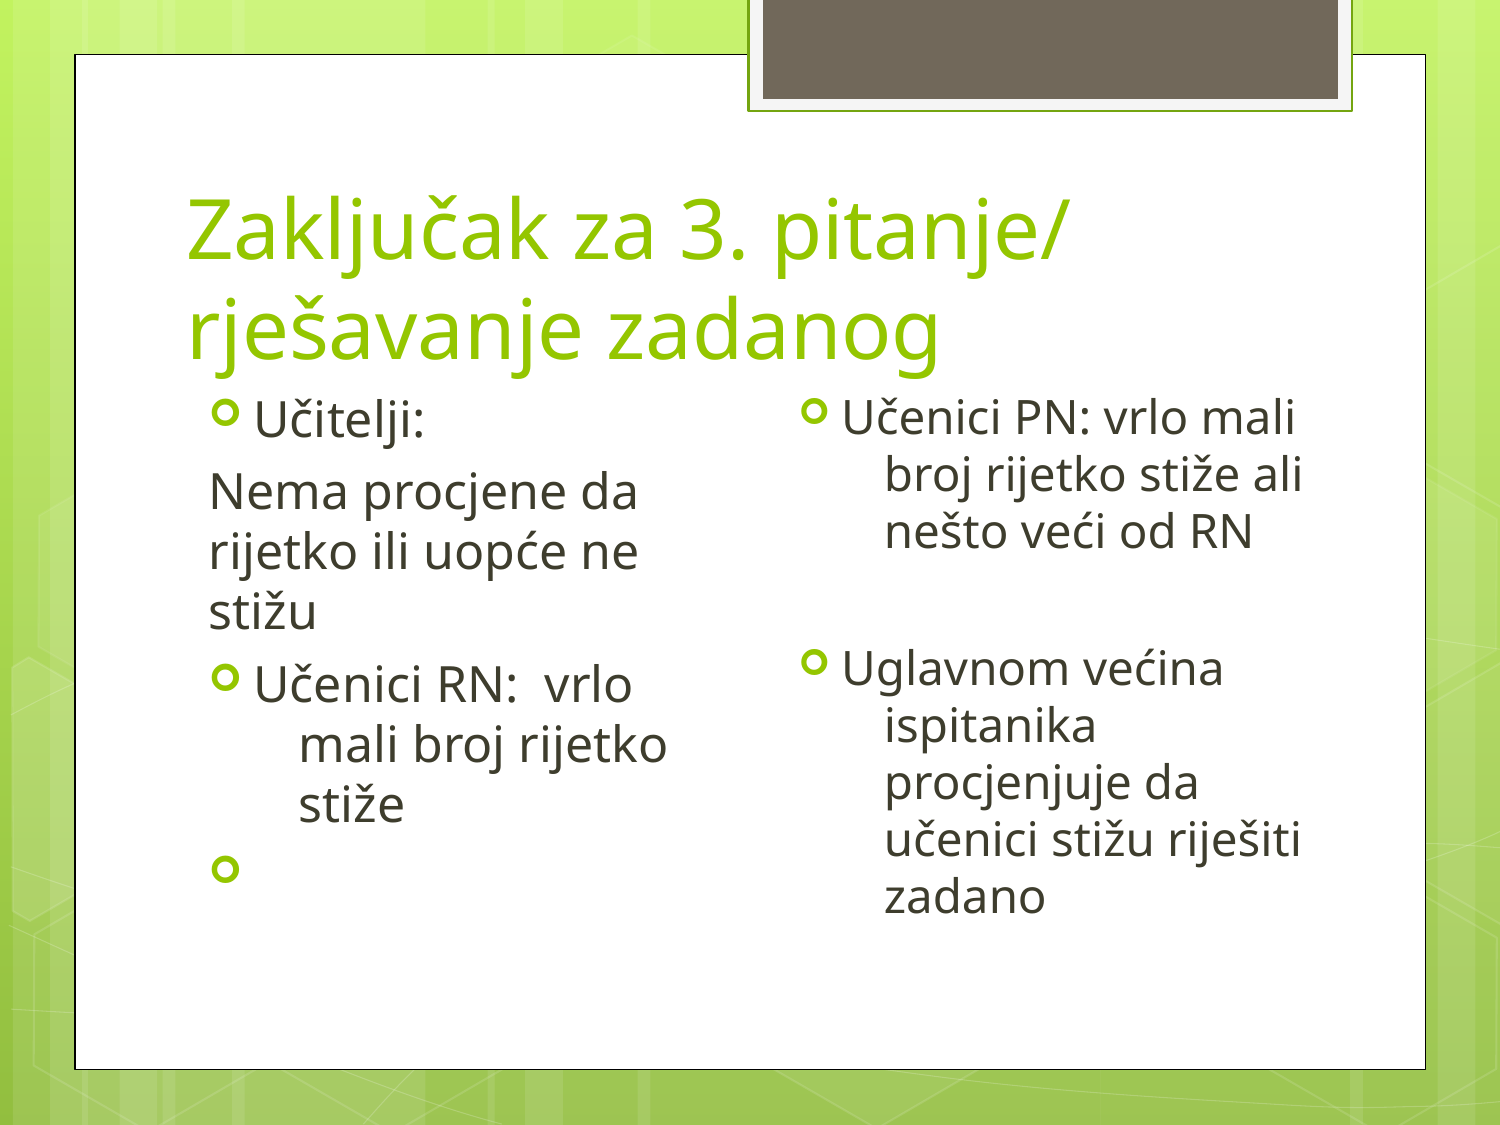

# Zaključak za 3. pitanje/ rješavanje zadanog
Učitelji:
Nema procjene da rijetko ili uopće ne stižu
Učenici RN: vrlo mali broj rijetko stiže
Učenici PN: vrlo mali broj rijetko stiže ali nešto veći od RN
Uglavnom većina ispitanika procjenjuje da učenici stižu riješiti zadano